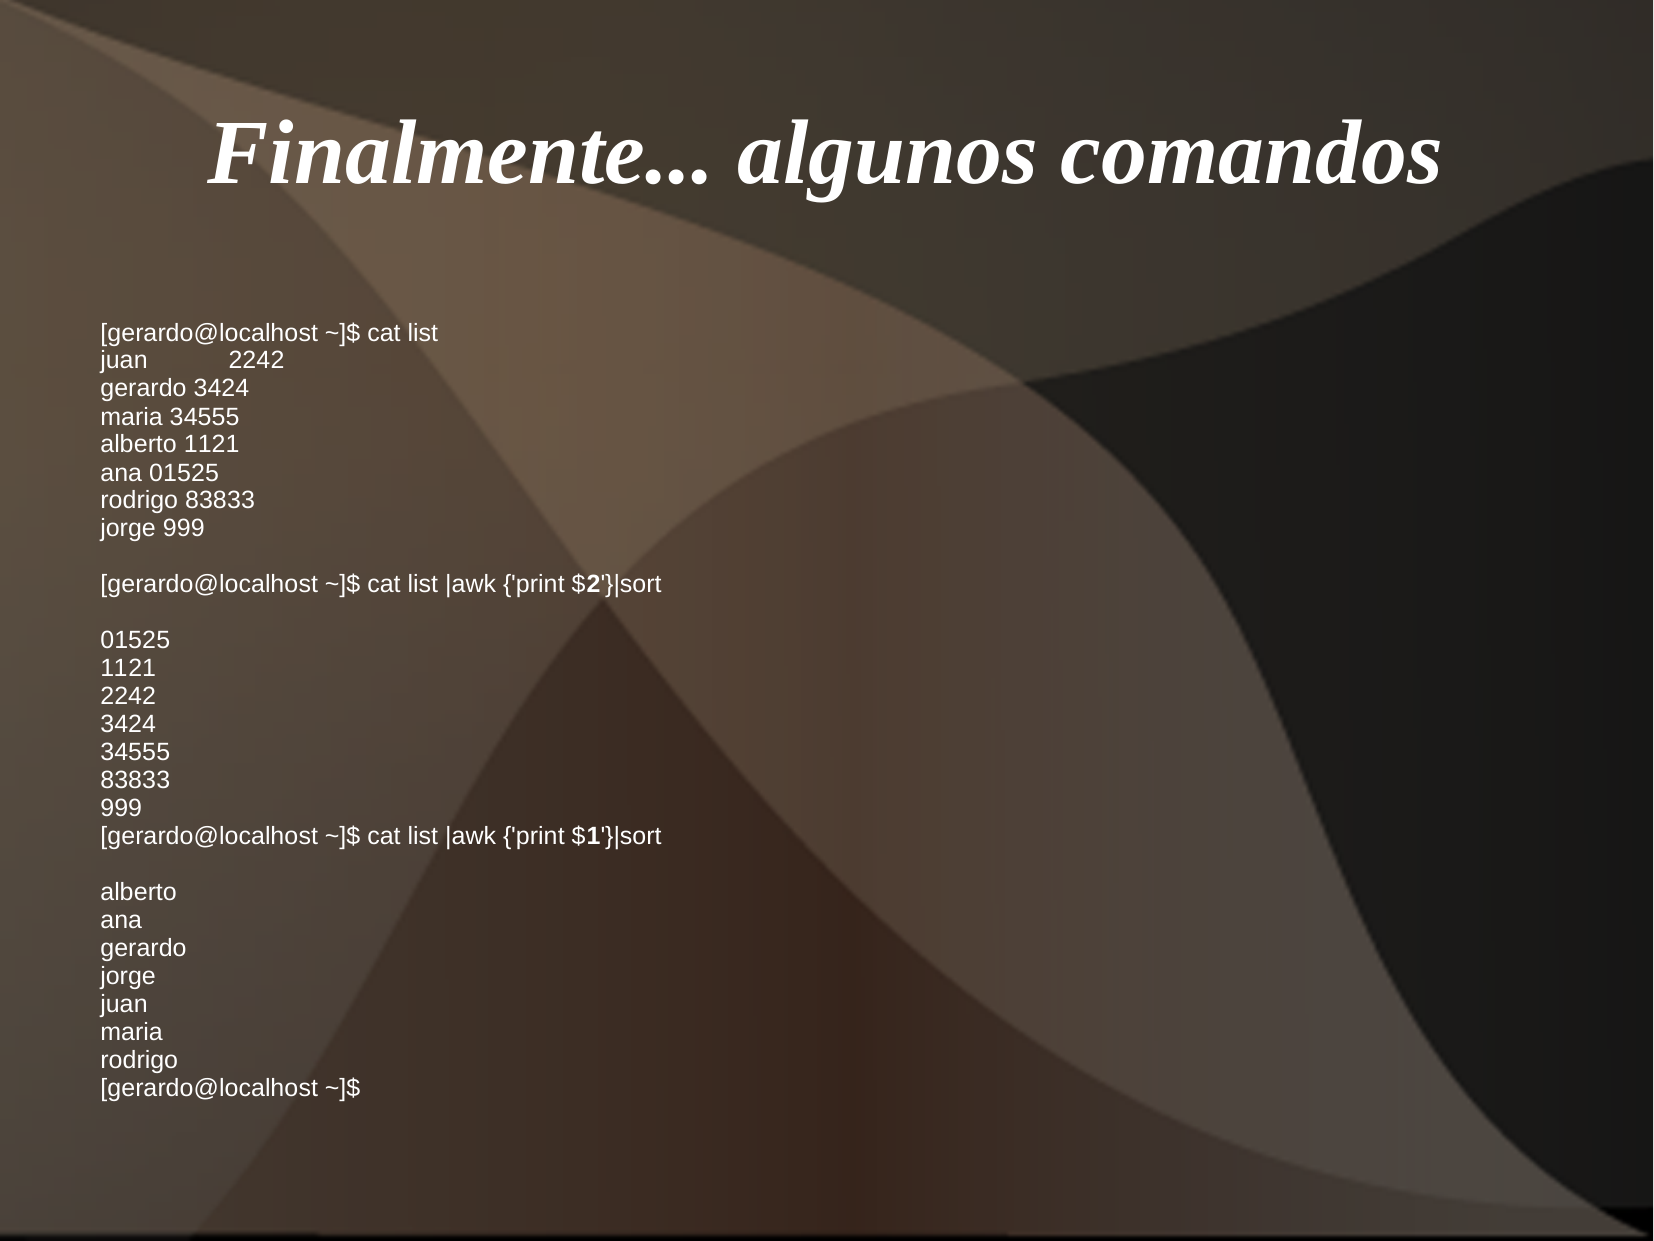

# Finalmente... algunos comandos
[gerardo@localhost ~]$ cat list
juan	2242
gerardo 3424
maria 34555
alberto 1121
ana 01525
rodrigo 83833
jorge 999
[gerardo@localhost ~]$ cat list |awk {'print $2'}|sort
01525
1121
2242
3424
34555
83833
999
[gerardo@localhost ~]$ cat list |awk {'print $1'}|sort
alberto
ana
gerardo
jorge
juan
maria
rodrigo
[gerardo@localhost ~]$